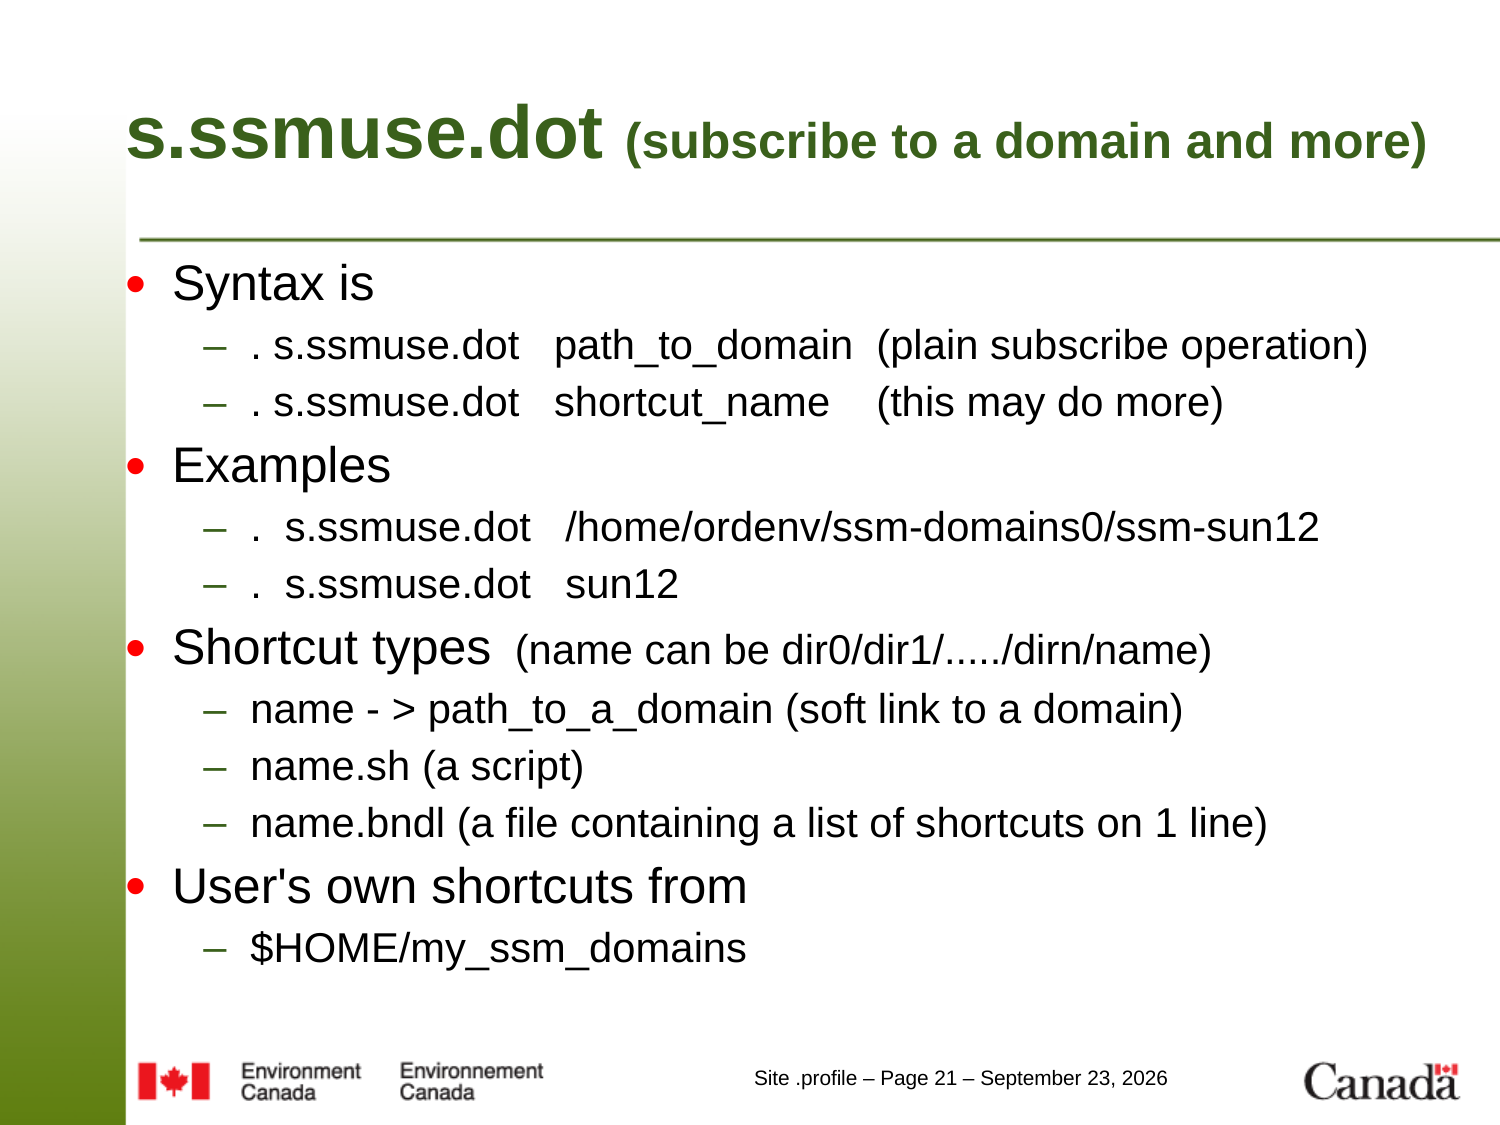

# s.ssmuse.dot (subscribe to a domain and more)
Syntax is
. s.ssmuse.dot path_to_domain (plain subscribe operation)
. s.ssmuse.dot shortcut_name (this may do more)
Examples
. s.ssmuse.dot /home/ordenv/ssm-domains0/ssm-sun12
. s.ssmuse.dot sun12
Shortcut types (name can be dir0/dir1/...../dirn/name)
name - > path_to_a_domain (soft link to a domain)
name.sh (a script)
name.bndl (a file containing a list of shortcuts on 1 line)
User's own shortcuts from
$HOME/my_ssm_domains